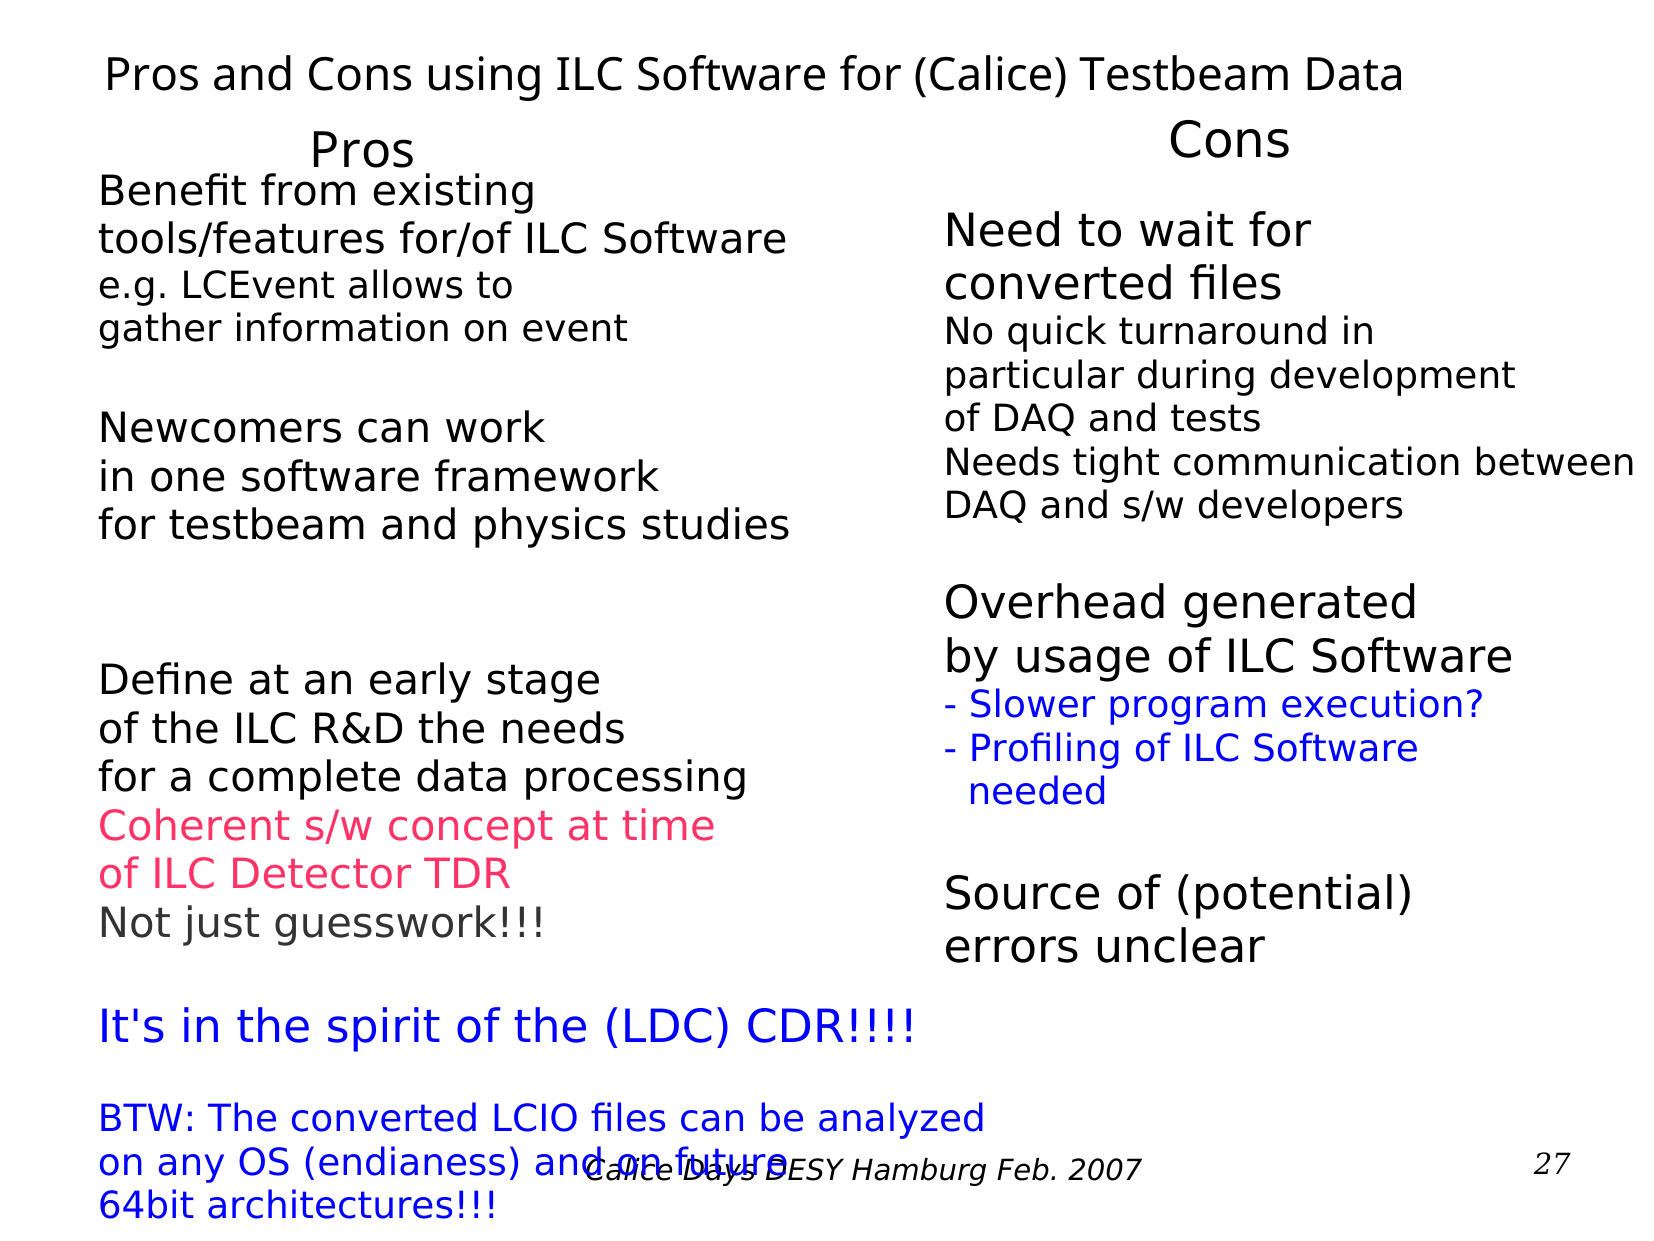

Pros and Cons using ILC Software for (Calice) Testbeam Data
Cons
Pros
Benefit from existing
tools/features for/of ILC Software
e.g. LCEvent allows to
gather information on event
Newcomers can work
in one software framework
for testbeam and physics studies
Define at an early stage
of the ILC R&D the needs
for a complete data processing
Coherent s/w concept at time
of ILC Detector TDR
Not just guesswork!!!
It's in the spirit of the (LDC) CDR!!!!
BTW: The converted LCIO files can be analyzed
on any OS (endianess) and on future
64bit architectures!!!
Need to wait for
converted files
No quick turnaround in
particular during development
of DAQ and tests
Needs tight communication between
DAQ and s/w developers
Overhead generated
by usage of ILC Software
- Slower program execution?
- Profiling of ILC Software
 needed
Source of (potential)
errors unclear
27
ILC Detector Testbeam Workshop Jan. 07